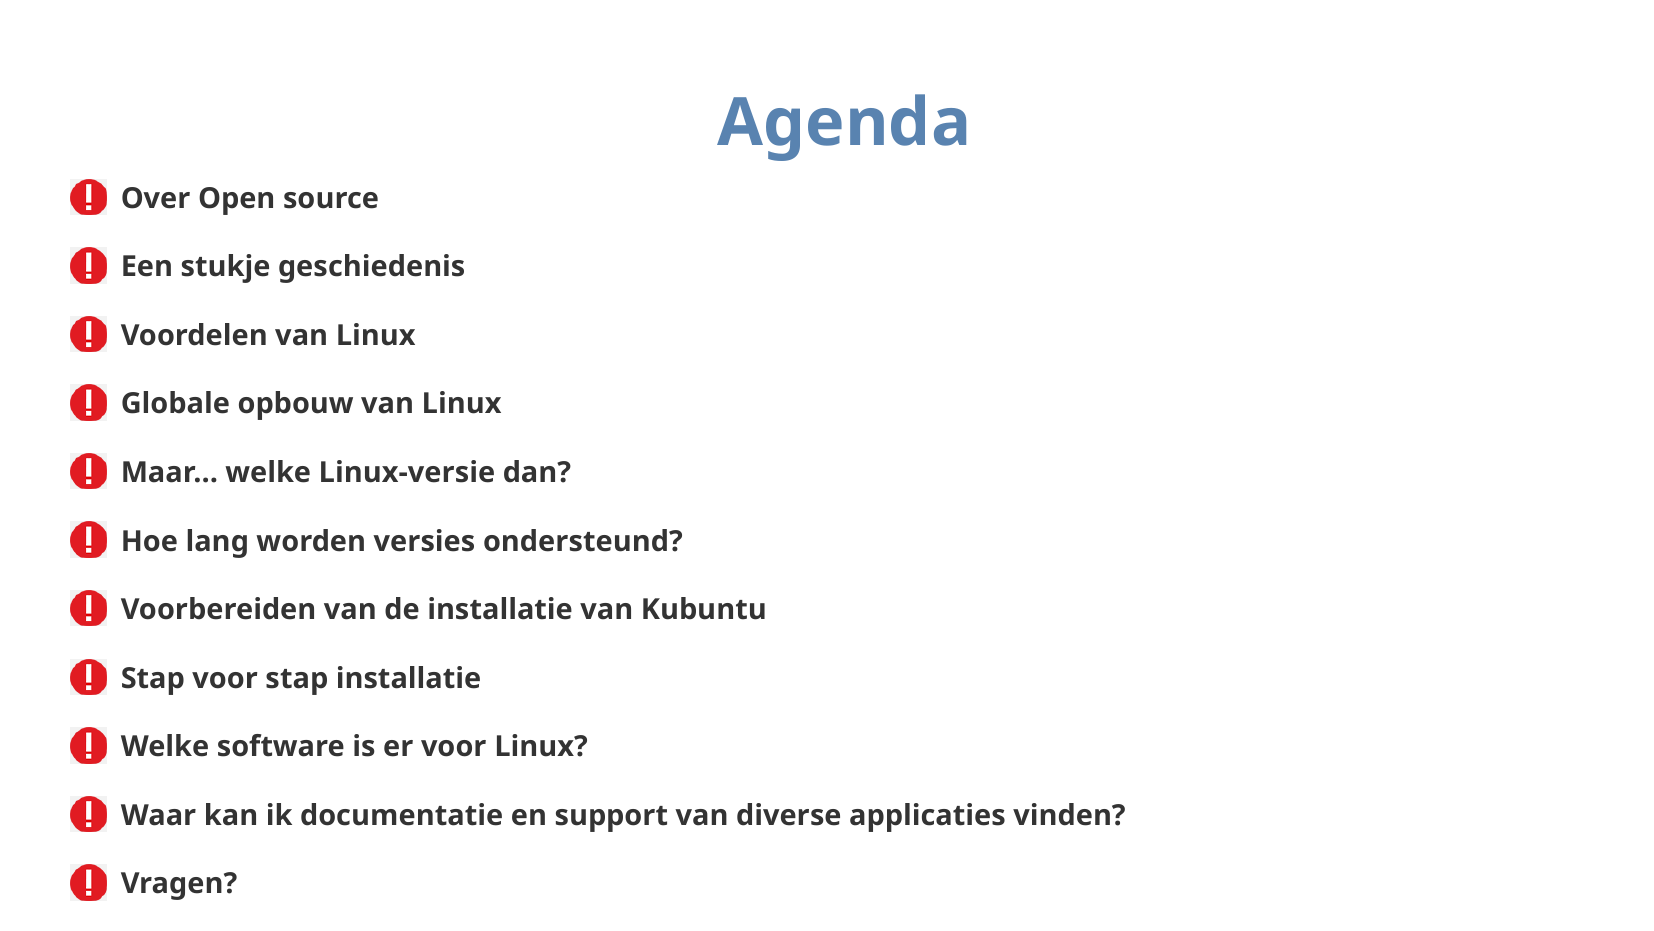

# Agenda
 Over Open source
 Een stukje geschiedenis
 Voordelen van Linux
 Globale opbouw van Linux
 Maar… welke Linux-versie dan?
 Hoe lang worden versies ondersteund?
 Voorbereiden van de installatie van Kubuntu
 Stap voor stap installatie
 Welke software is er voor Linux?
 Waar kan ik documentatie en support van diverse applicaties vinden?
 Vragen?
2